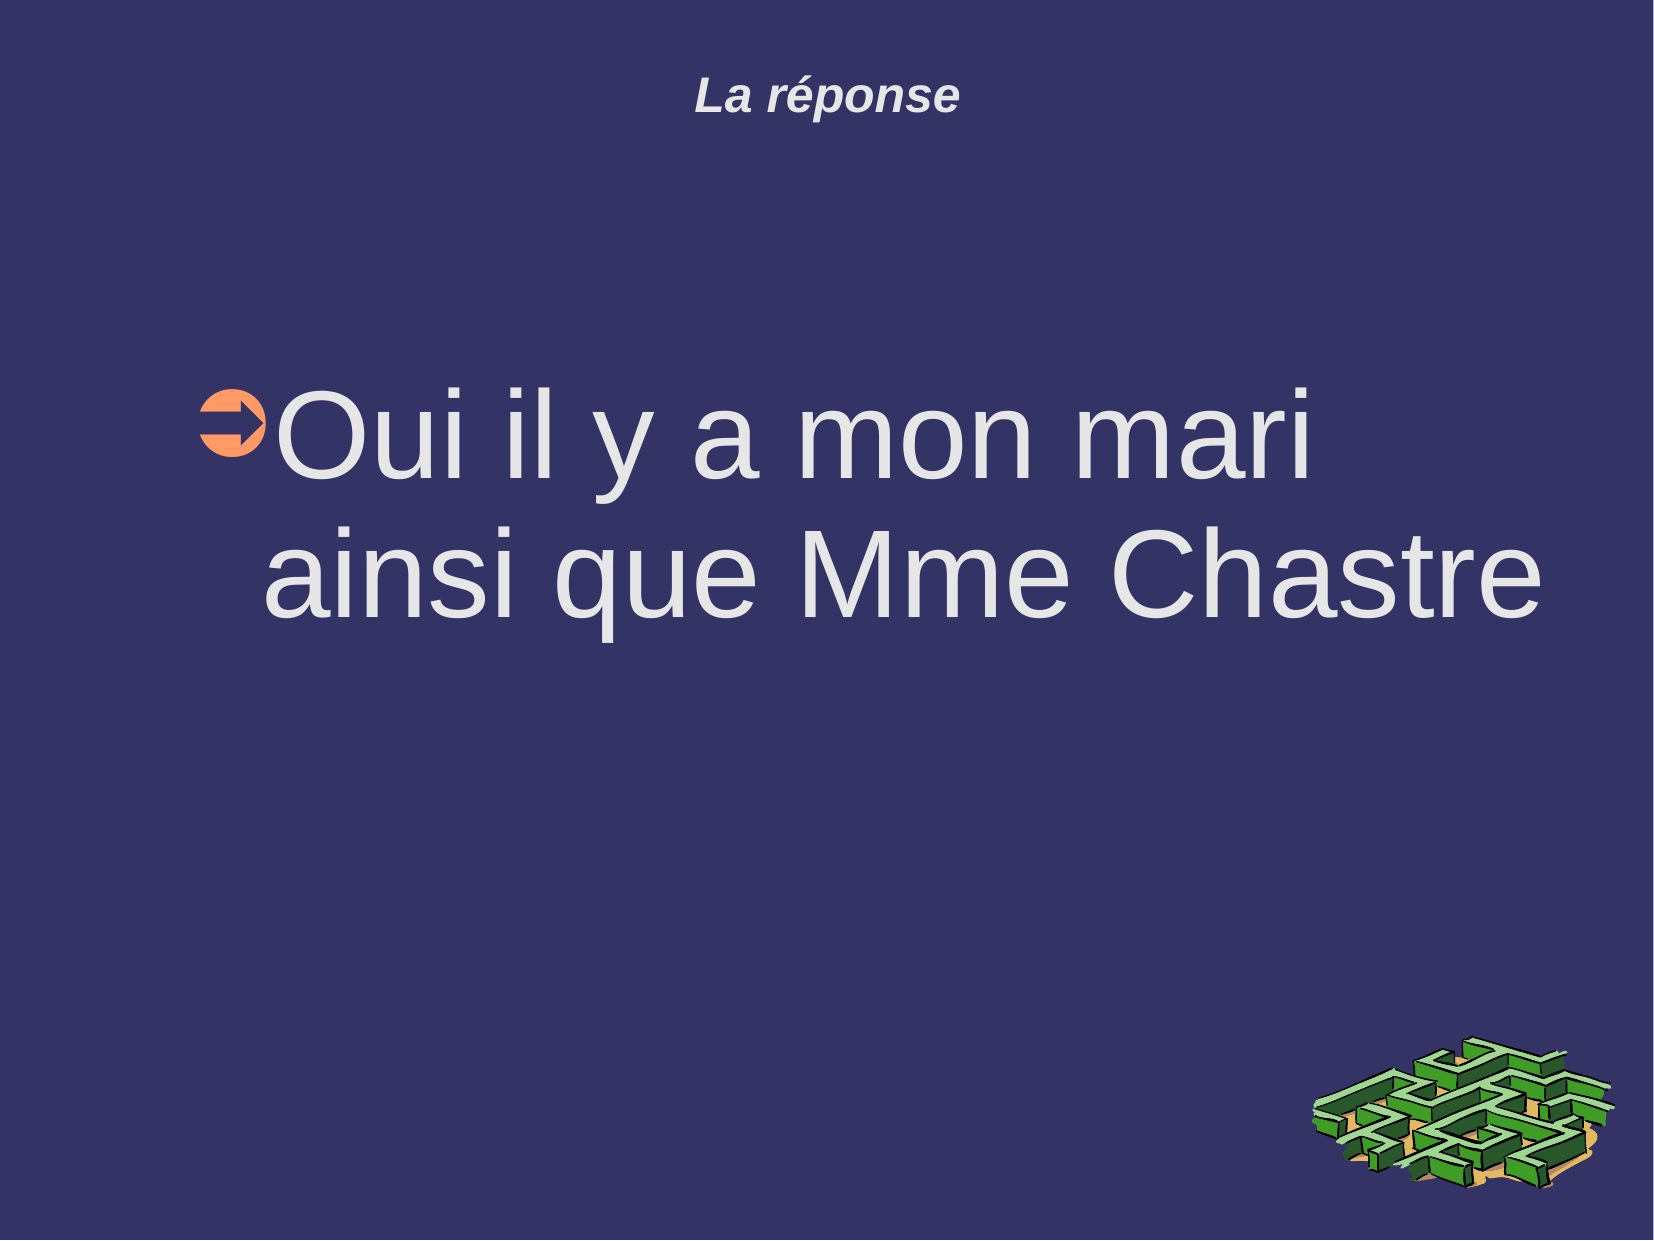

# La réponse
Oui il y a mon mari ainsi que Mme Chastre